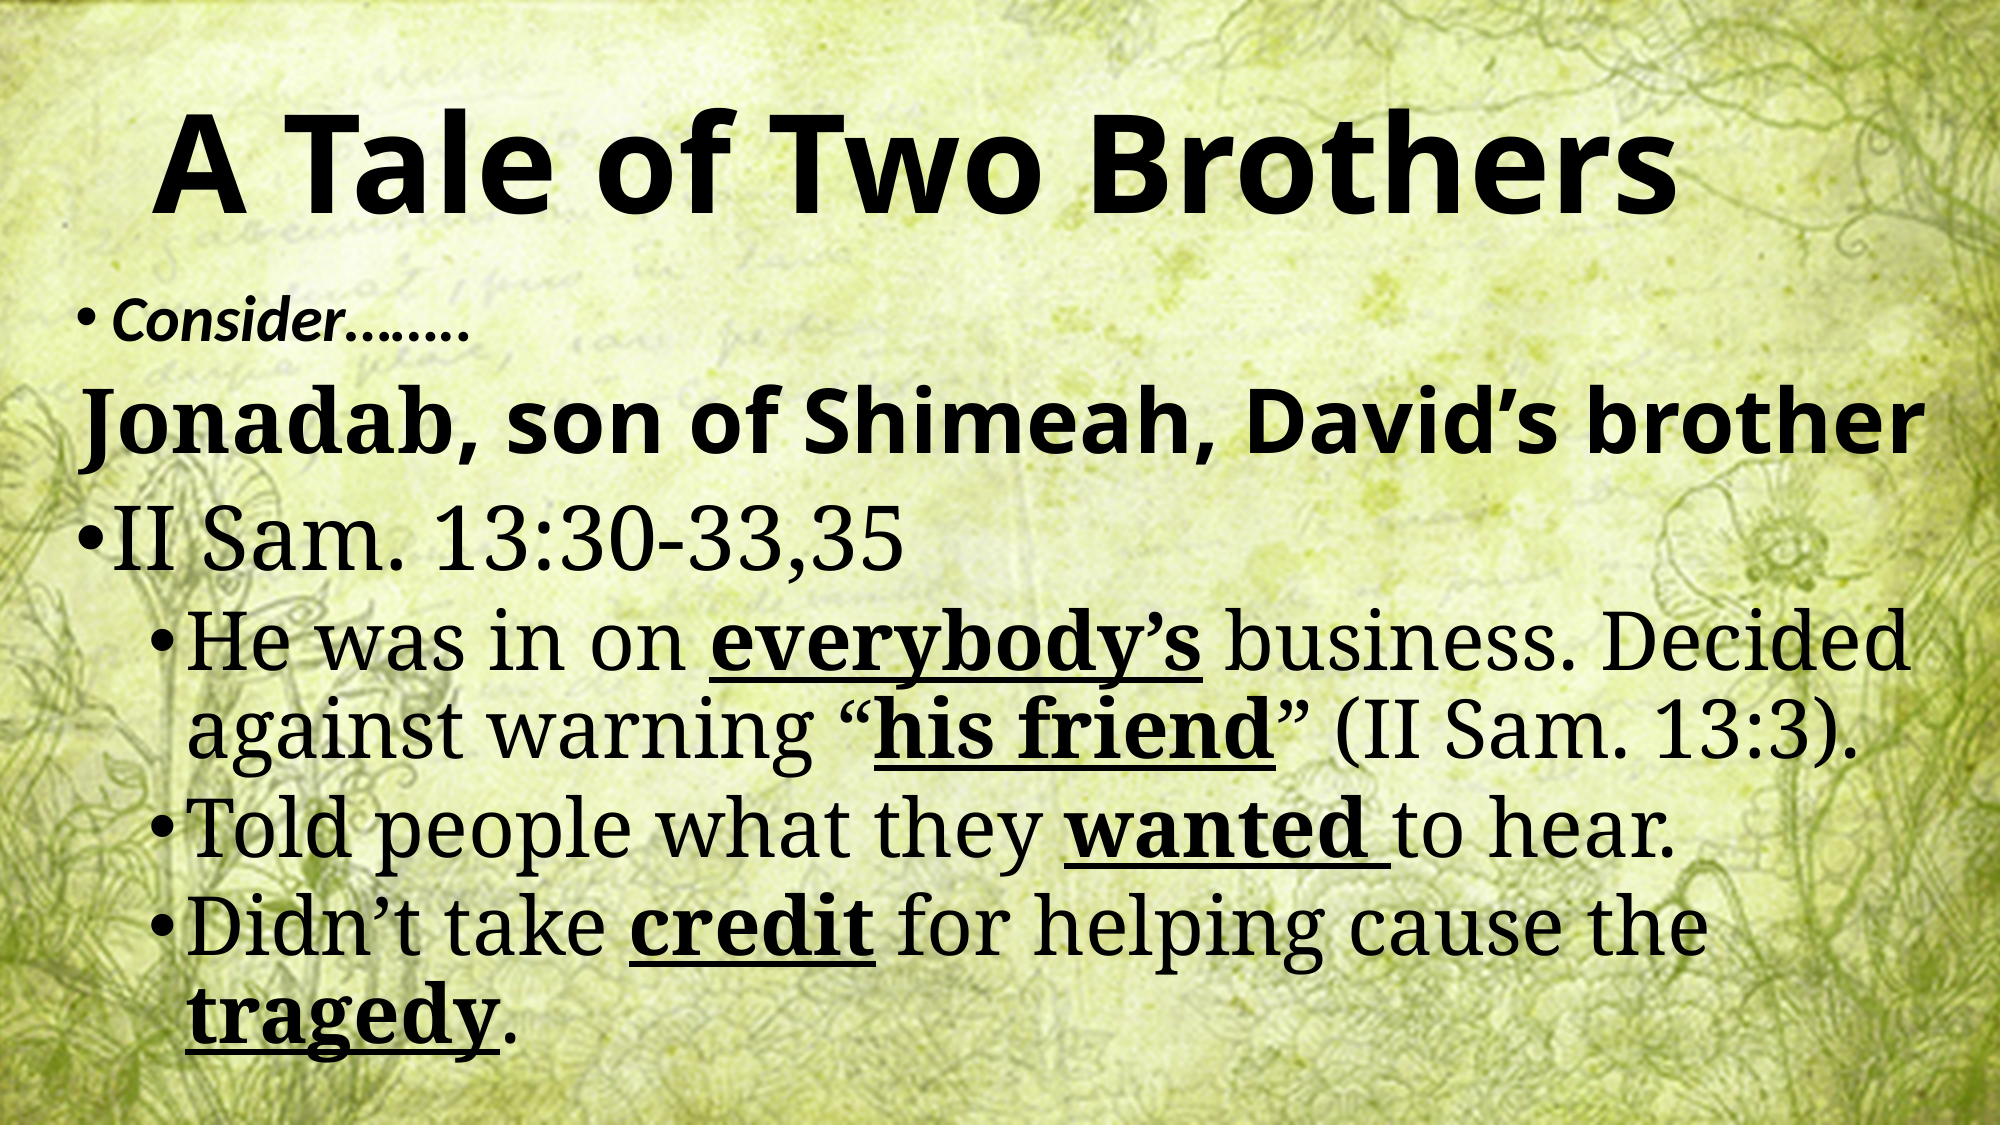

# A Tale of Two Brothers
Consider……..
Jonadab, son of Shimeah, David’s brother
II Sam. 13:30-33,35
He was in on everybody’s business. Decided against warning “his friend” (II Sam. 13:3).
Told people what they wanted to hear.
Didn’t take credit for helping cause the tragedy.